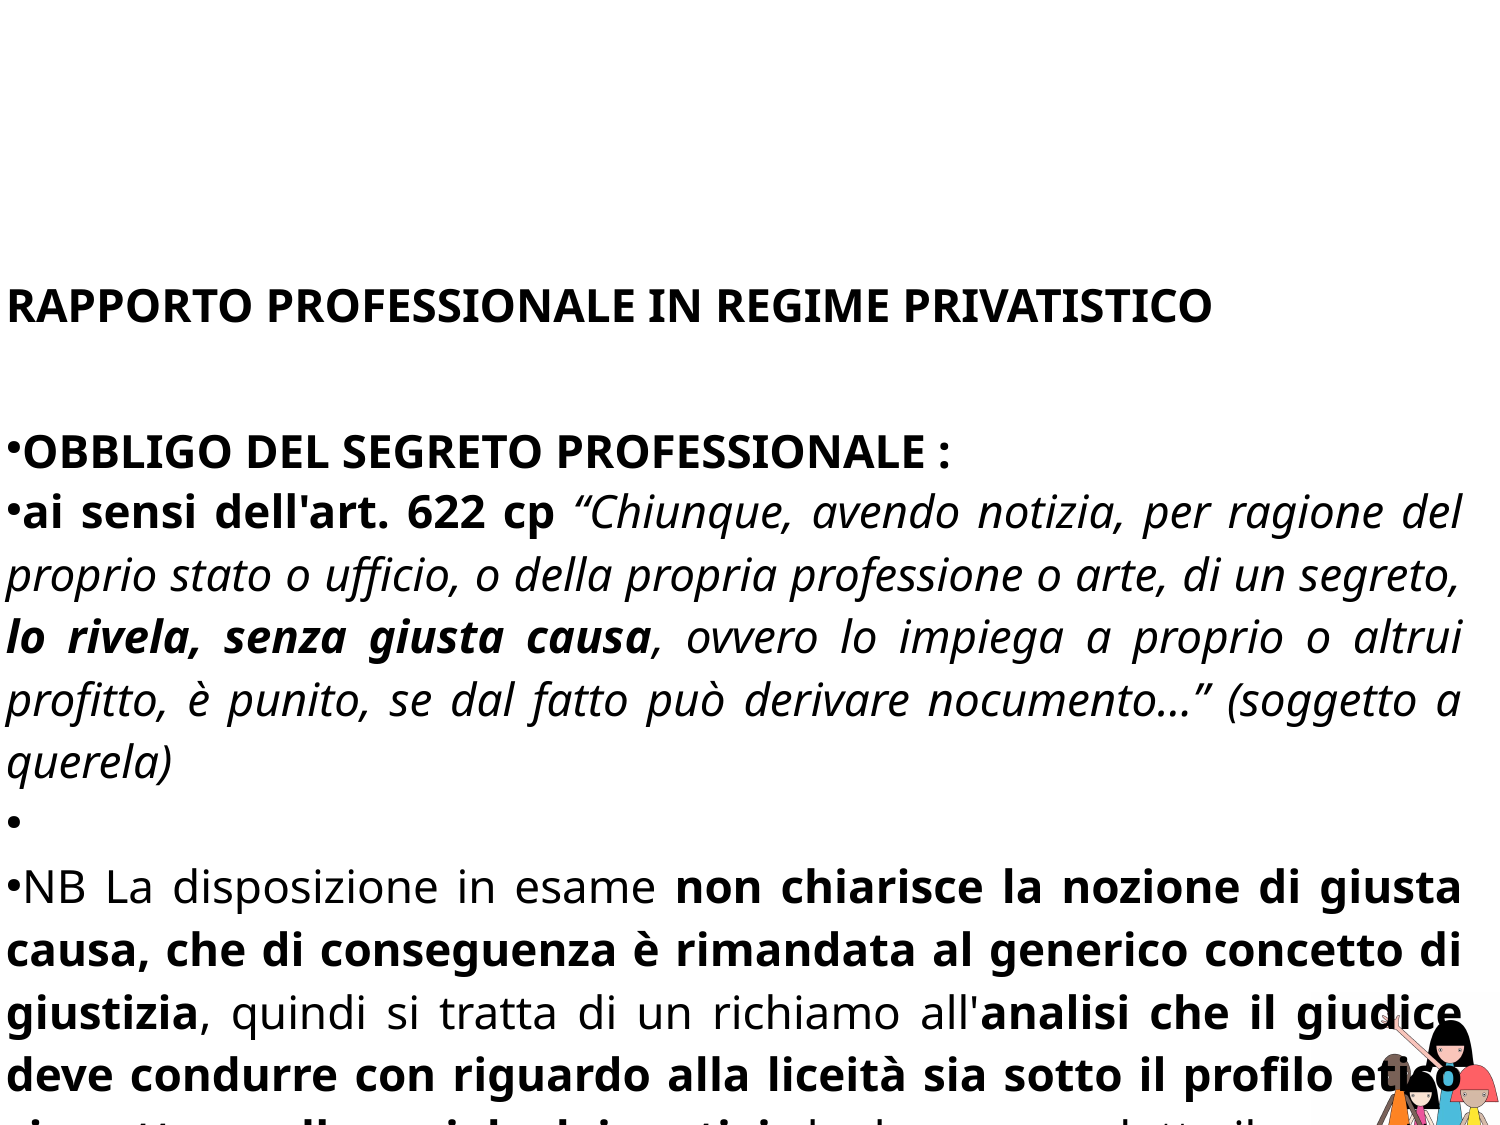

RAPPORTO PROFESSIONALE IN REGIME PRIVATISTICO
OBBLIGO DEL SEGRETO PROFESSIONALE :
ai sensi dell'art. 622 cp “Chiunque, avendo notizia, per ragione del proprio stato o ufficio, o della propria professione o arte, di un segreto, lo rivela, senza giusta causa, ovvero lo impiega a proprio o altrui profitto, è punito, se dal fatto può derivare nocumento...” (soggetto a querela)
NB La disposizione in esame non chiarisce la nozione di giusta causa, che di conseguenza è rimandata al generico concetto di giustizia, quindi si tratta di un richiamo all'analisi che il giudice deve condurre con riguardo alla liceità sia sotto il profilo etico sia sotto quello sociale dei motivi che hanno condotto il soggetto ad compiere l'atto.